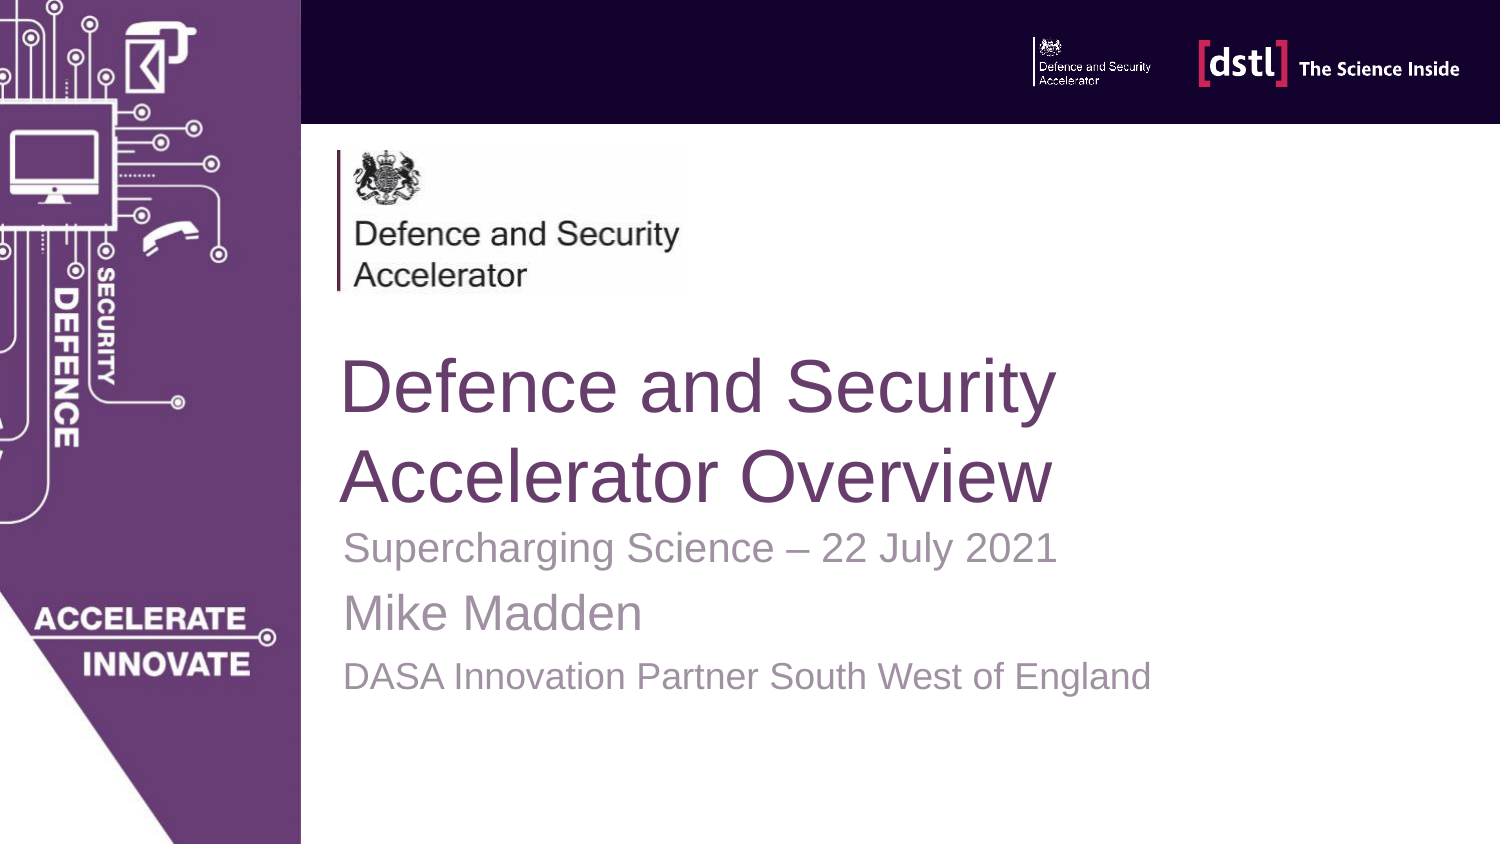

Defence and Security Accelerator Overview
# Supercharging Science – 22 July 2021
Mike Madden
DASA Innovation Partner South West of England
OFFICIAL